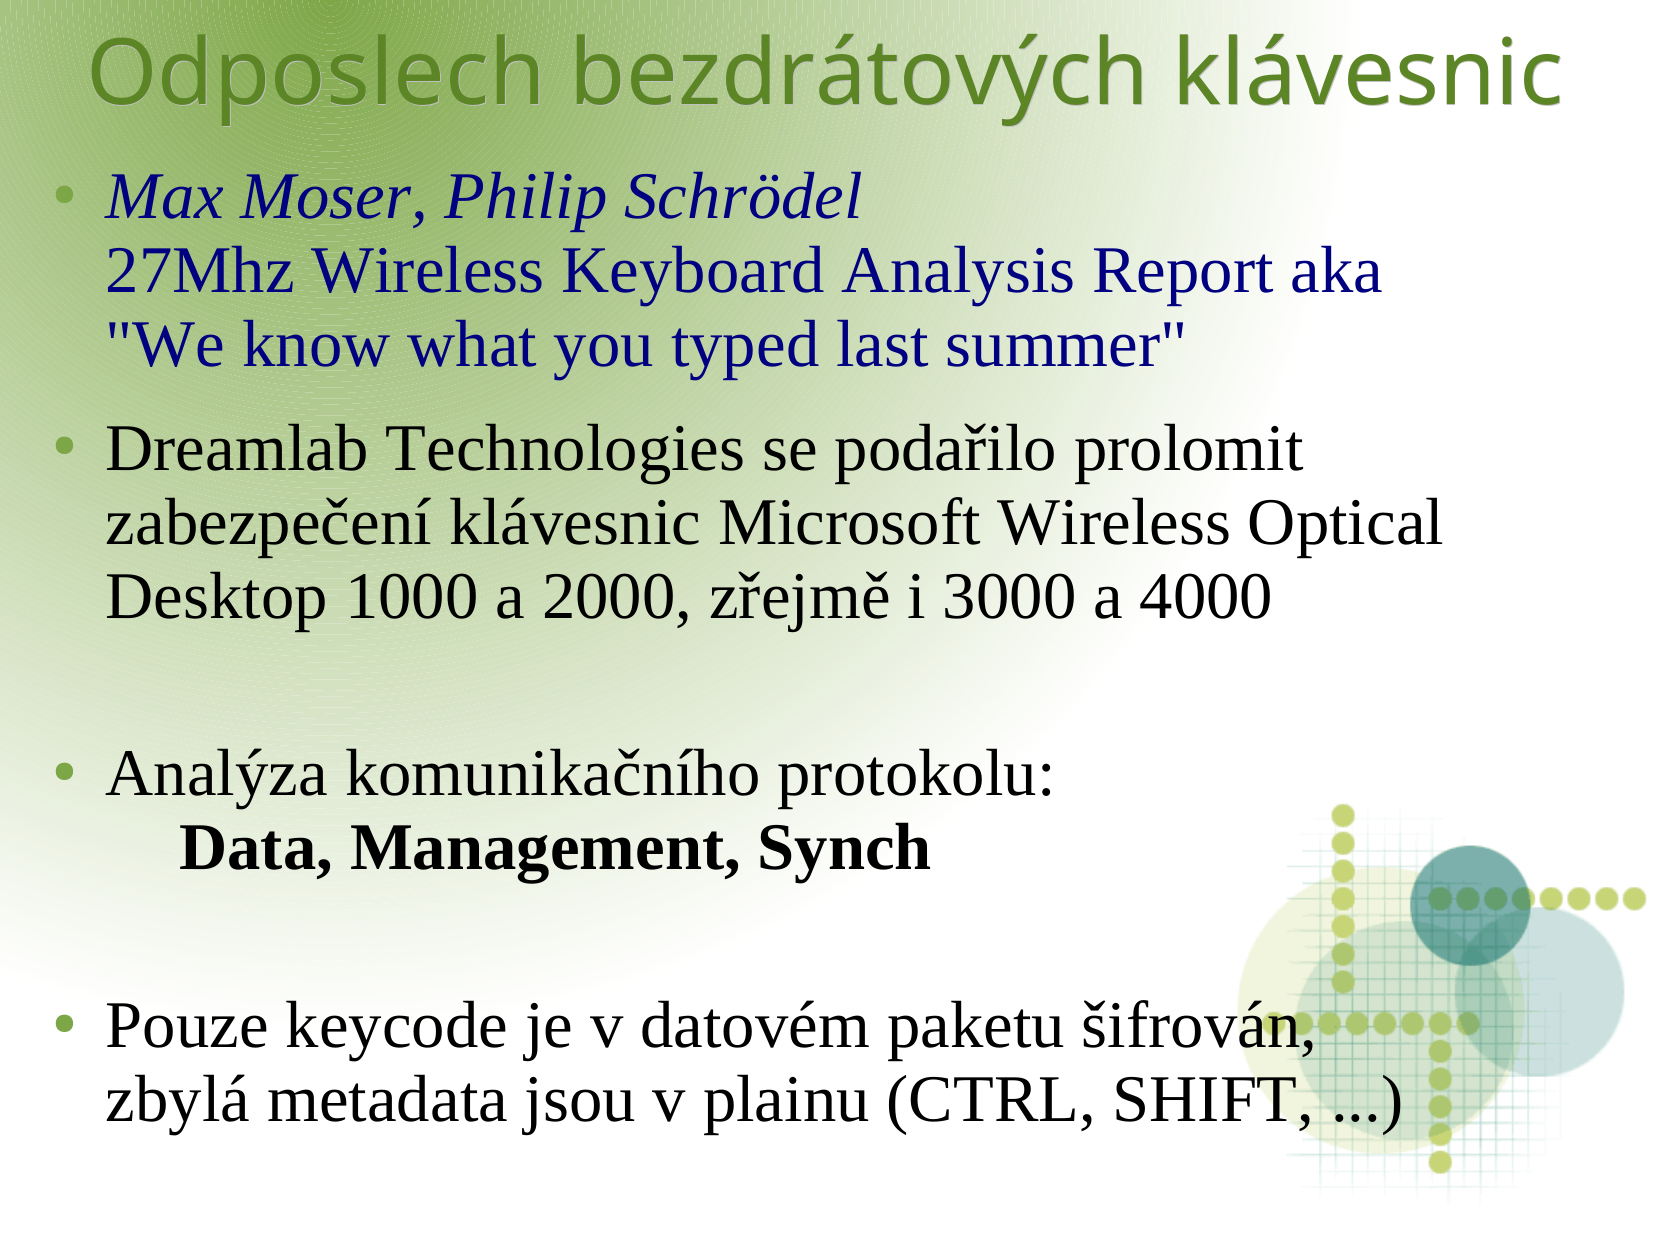

# Odposlech bezdrátových klávesnic
Max Moser, Philip Schrödel
27Mhz Wireless Keyboard Analysis Report aka
"We know what you typed last summer"
Dreamlab Technologies se podařilo prolomit zabezpečení klávesnic Microsoft Wireless Optical Desktop 1000 a 2000, zřejmě i 3000 a 4000
Analýza komunikačního protokolu:
	Data, Management, Synch
Pouze keycode je v datovém paketu šifrován,
zbylá metadata jsou v plainu (CTRL, SHIFT, ...)